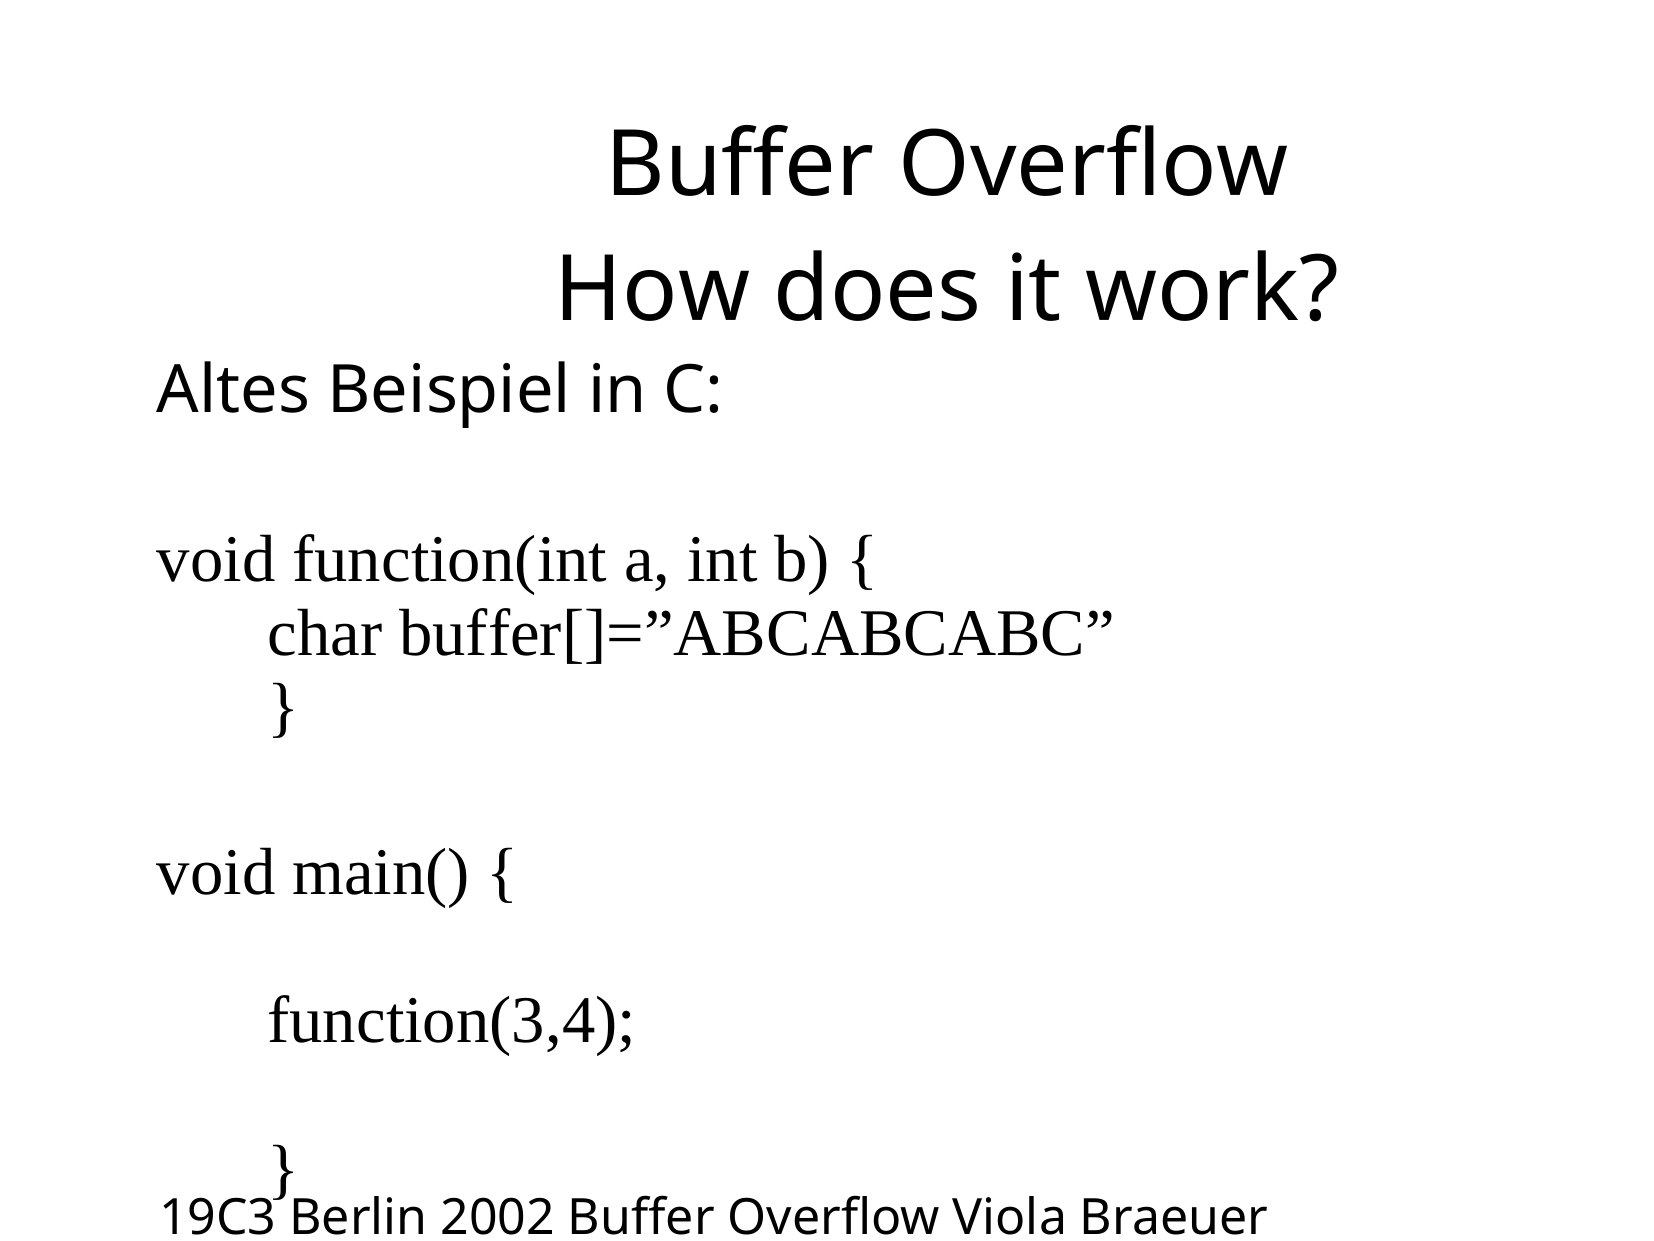

Buffer Overflow
How does it work?
Altes Beispiel in C:
void function(int a, int b) {
	char buffer[]=”ABCABCABC”
	}
void main() {
	function(3,4);
	}
19C3 Berlin 2002 Buffer Overflow Viola Braeuer